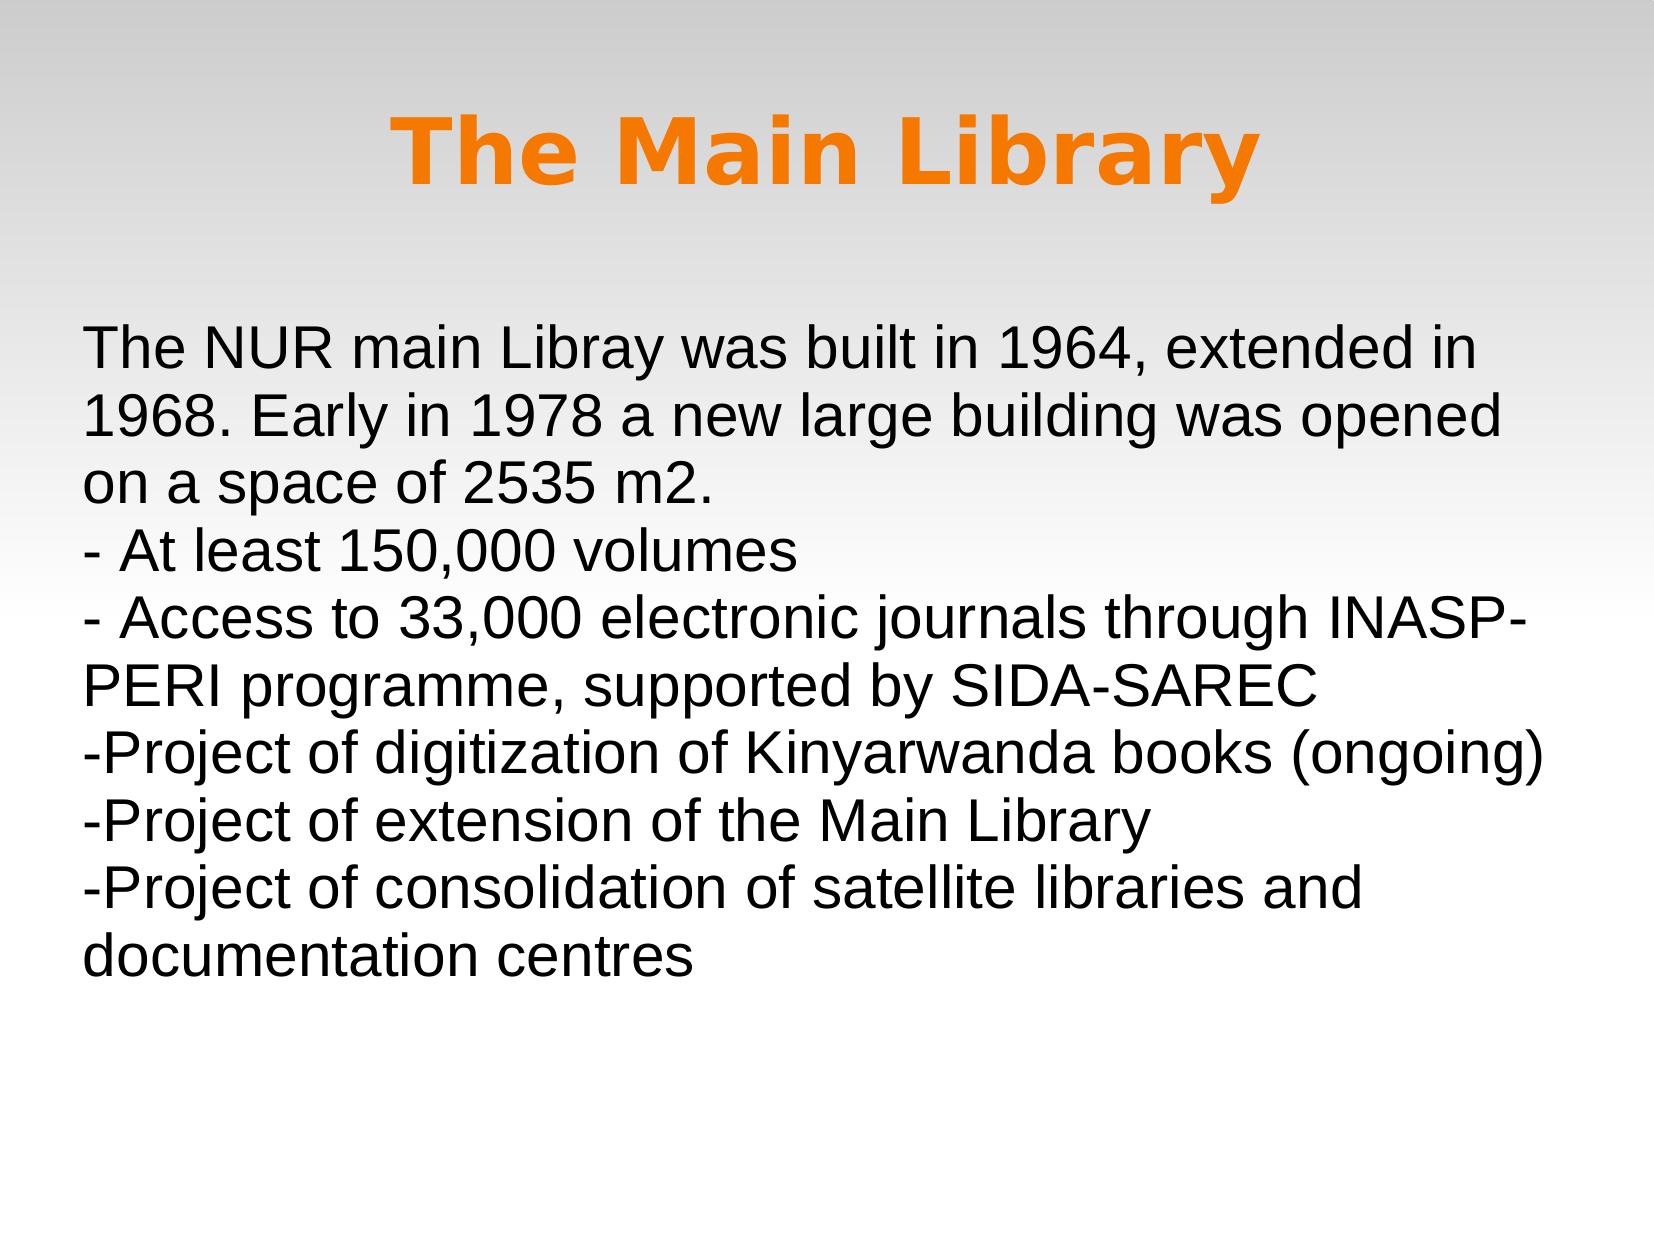

# The Main Library
The NUR main Libray was built in 1964, extended in 1968. Early in 1978 a new large building was opened on a space of 2535 m2.
- At least 150,000 volumes
- Access to 33,000 electronic journals through INASP-PERI programme, supported by SIDA-SAREC
-Project of digitization of Kinyarwanda books (ongoing)
-Project of extension of the Main Library
-Project of consolidation of satellite libraries and documentation centres